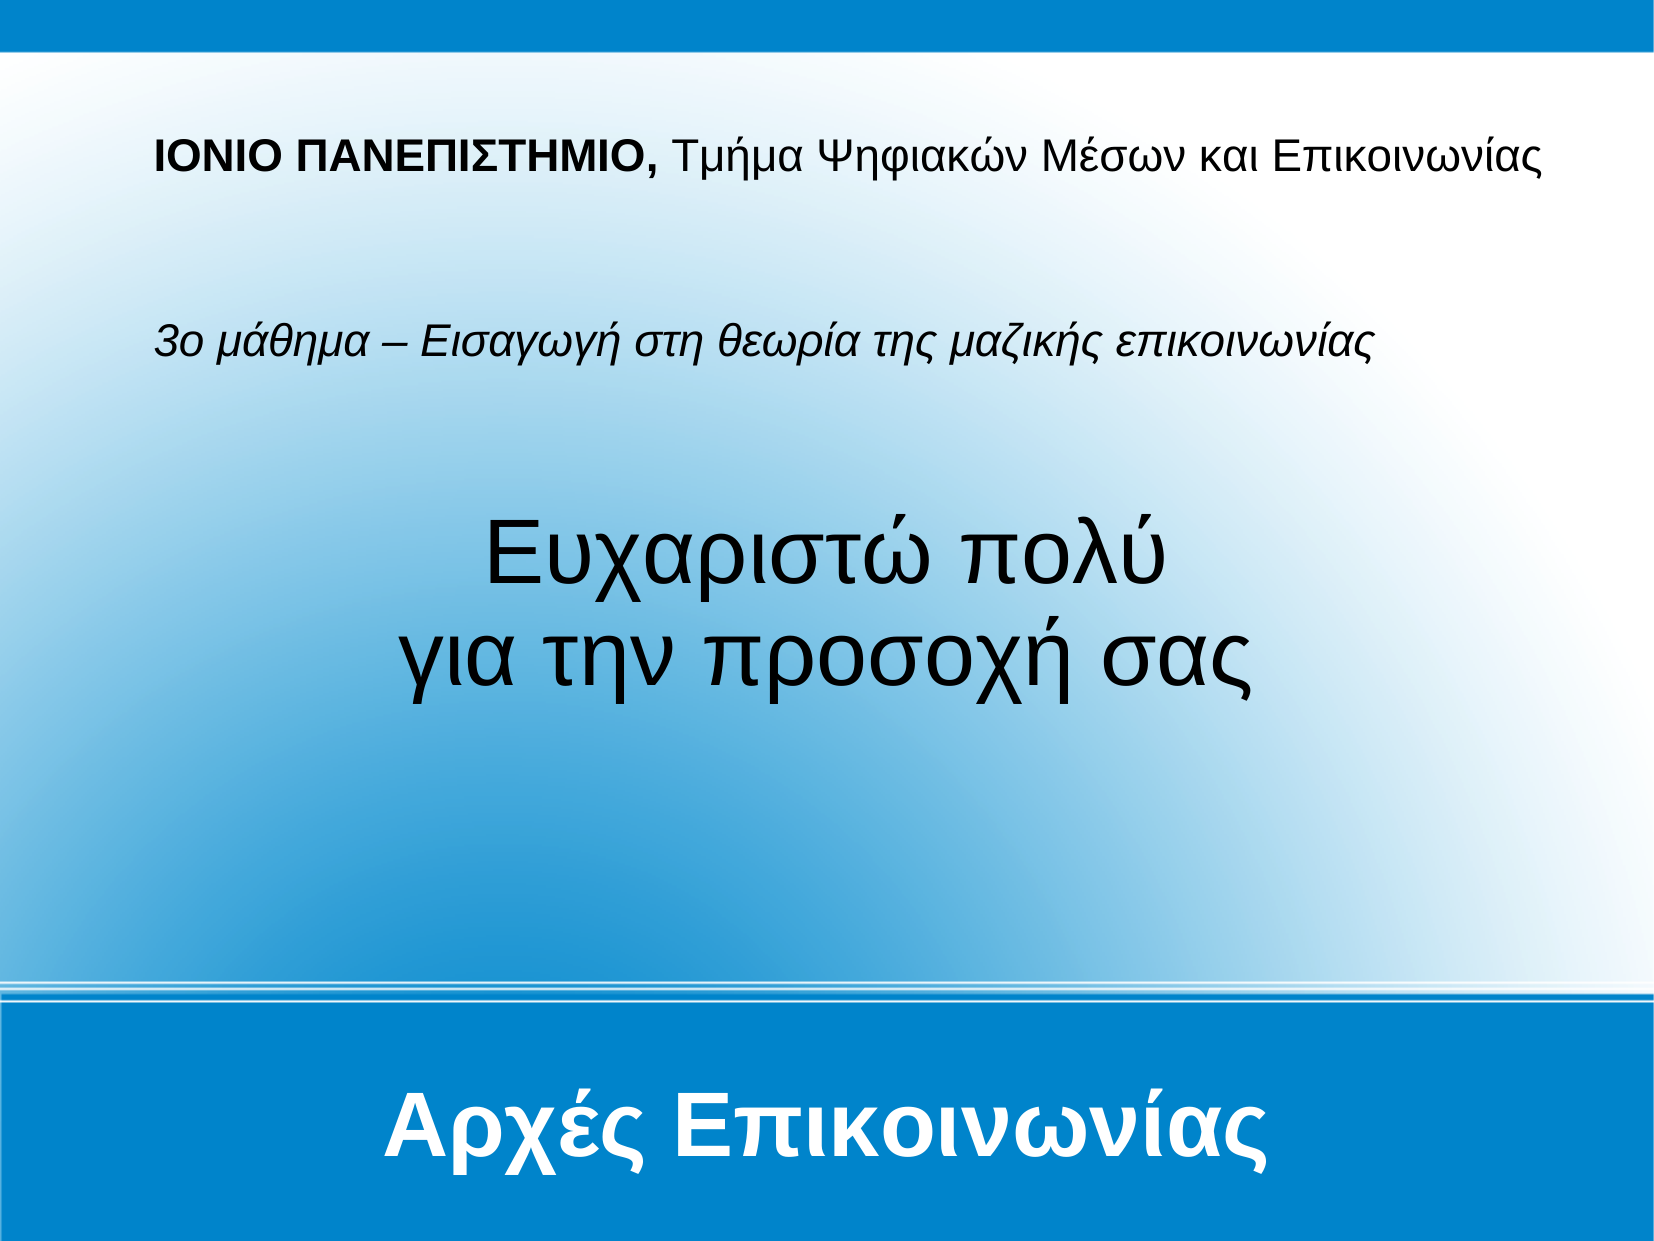

ΙΟΝΙΟ ΠΑΝΕΠΙΣΤΗΜΙΟ, Τμήμα Ψηφιακών Μέσων και Επικοινωνίας
3ο μάθημα – Εισαγωγή στη θεωρία της μαζικής επικοινωνίας
Ευχαριστώ πολύ
για την προσοχή σας
# Αρχές Επικοινωνίας